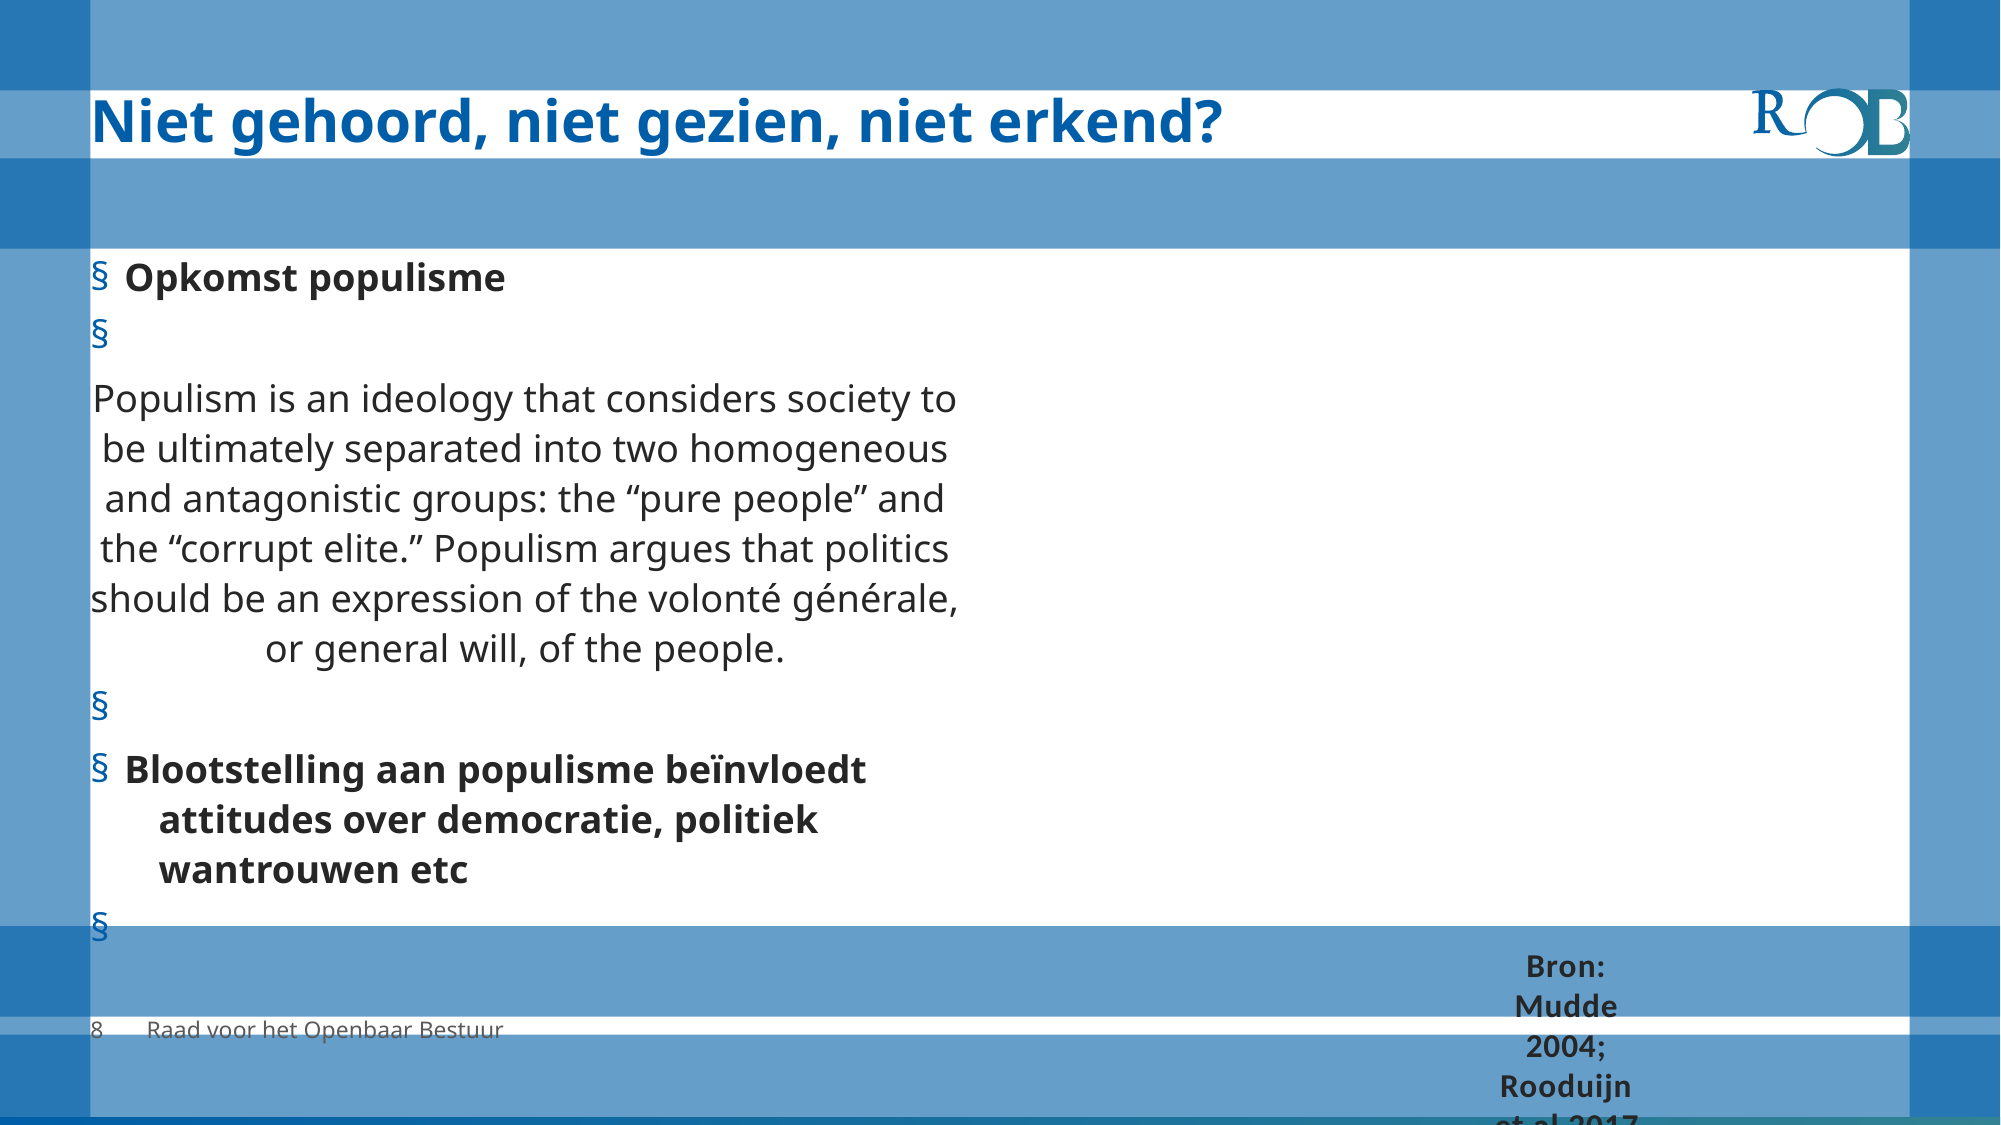

# Niet gehoord, niet gezien, niet erkend?
Opkomst populisme
Populism is an ideology that considers society to be ultimately separated into two homogeneous and antagonistic groups: the “pure people” and the “corrupt elite.” Populism argues that politics should be an expression of the volonté générale, or general will, of the people.
Blootstelling aan populisme beïnvloedt attitudes over democratie, politiek wantrouwen etc
Bron: Mudde 2004; Rooduijn et al 2017
Raad voor het Openbaar Bestuur